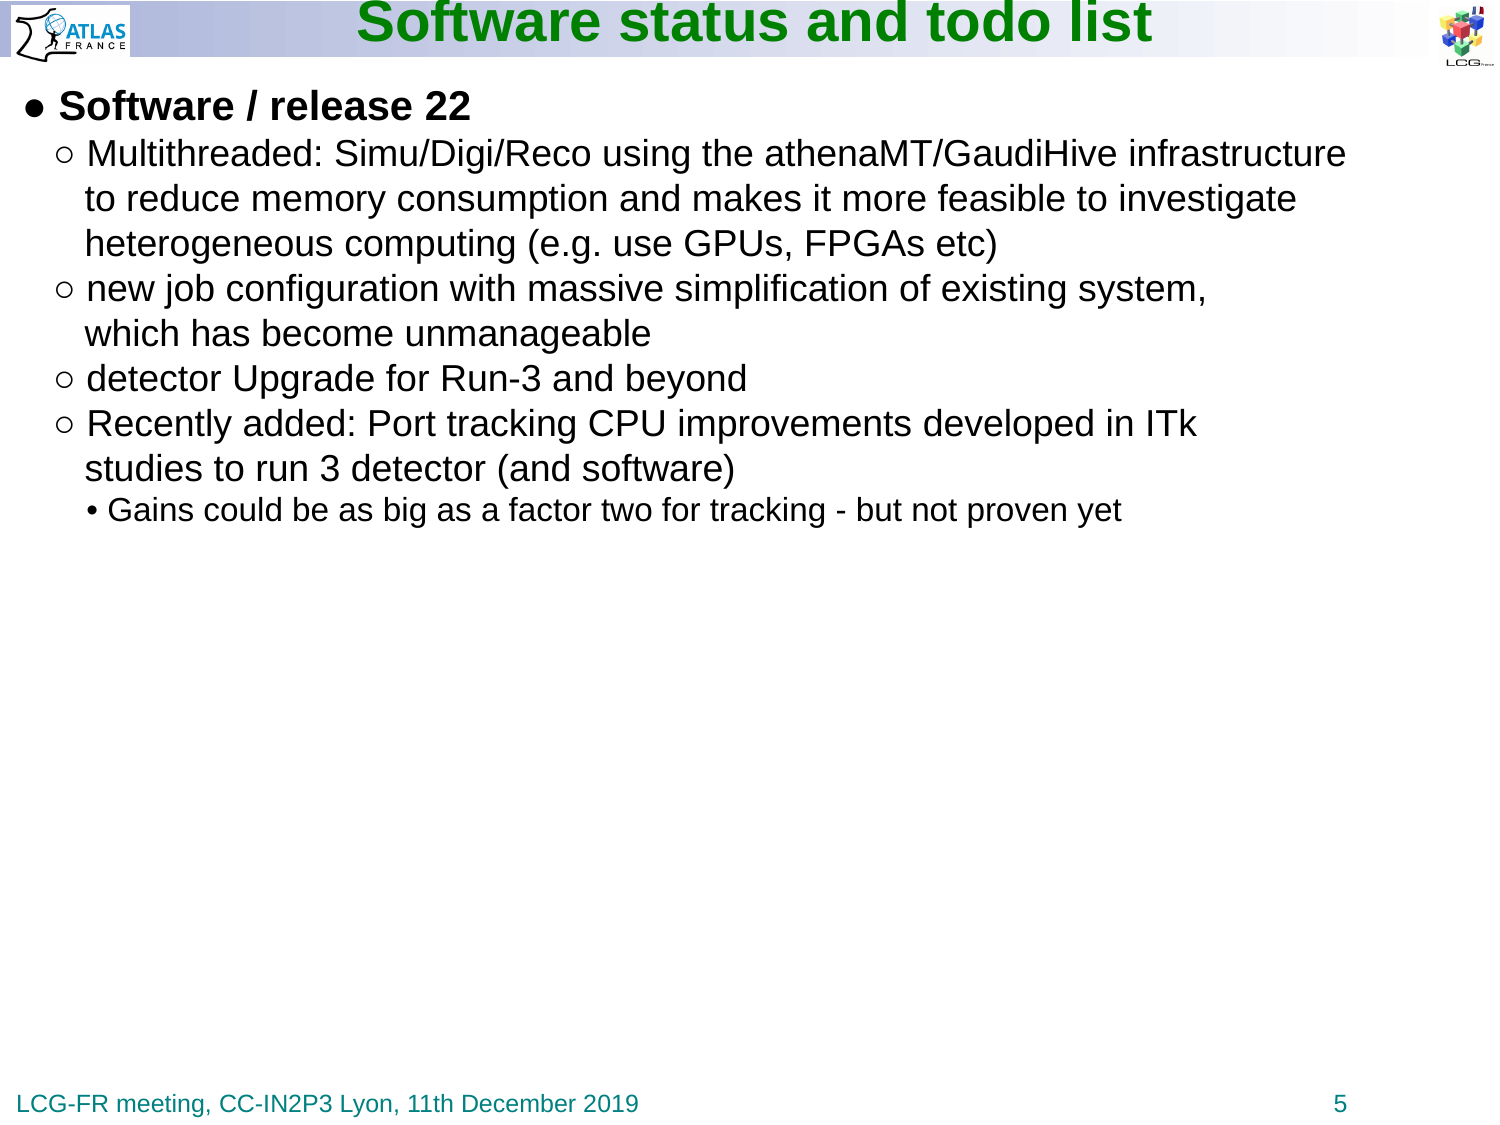

Software status and todo list
● Software / release 22
 ○ Multithreaded: Simu/Digi/Reco using the athenaMT/GaudiHive infrastructure
 to reduce memory consumption and makes it more feasible to investigate
 heterogeneous computing (e.g. use GPUs, FPGAs etc)
 ○ new job configuration with massive simplification of existing system,
 which has become unmanageable
 ○ detector Upgrade for Run-3 and beyond
 ○ Recently added: Port tracking CPU improvements developed in ITk
 studies to run 3 detector (and software)
 • Gains could be as big as a factor two for tracking - but not proven yet